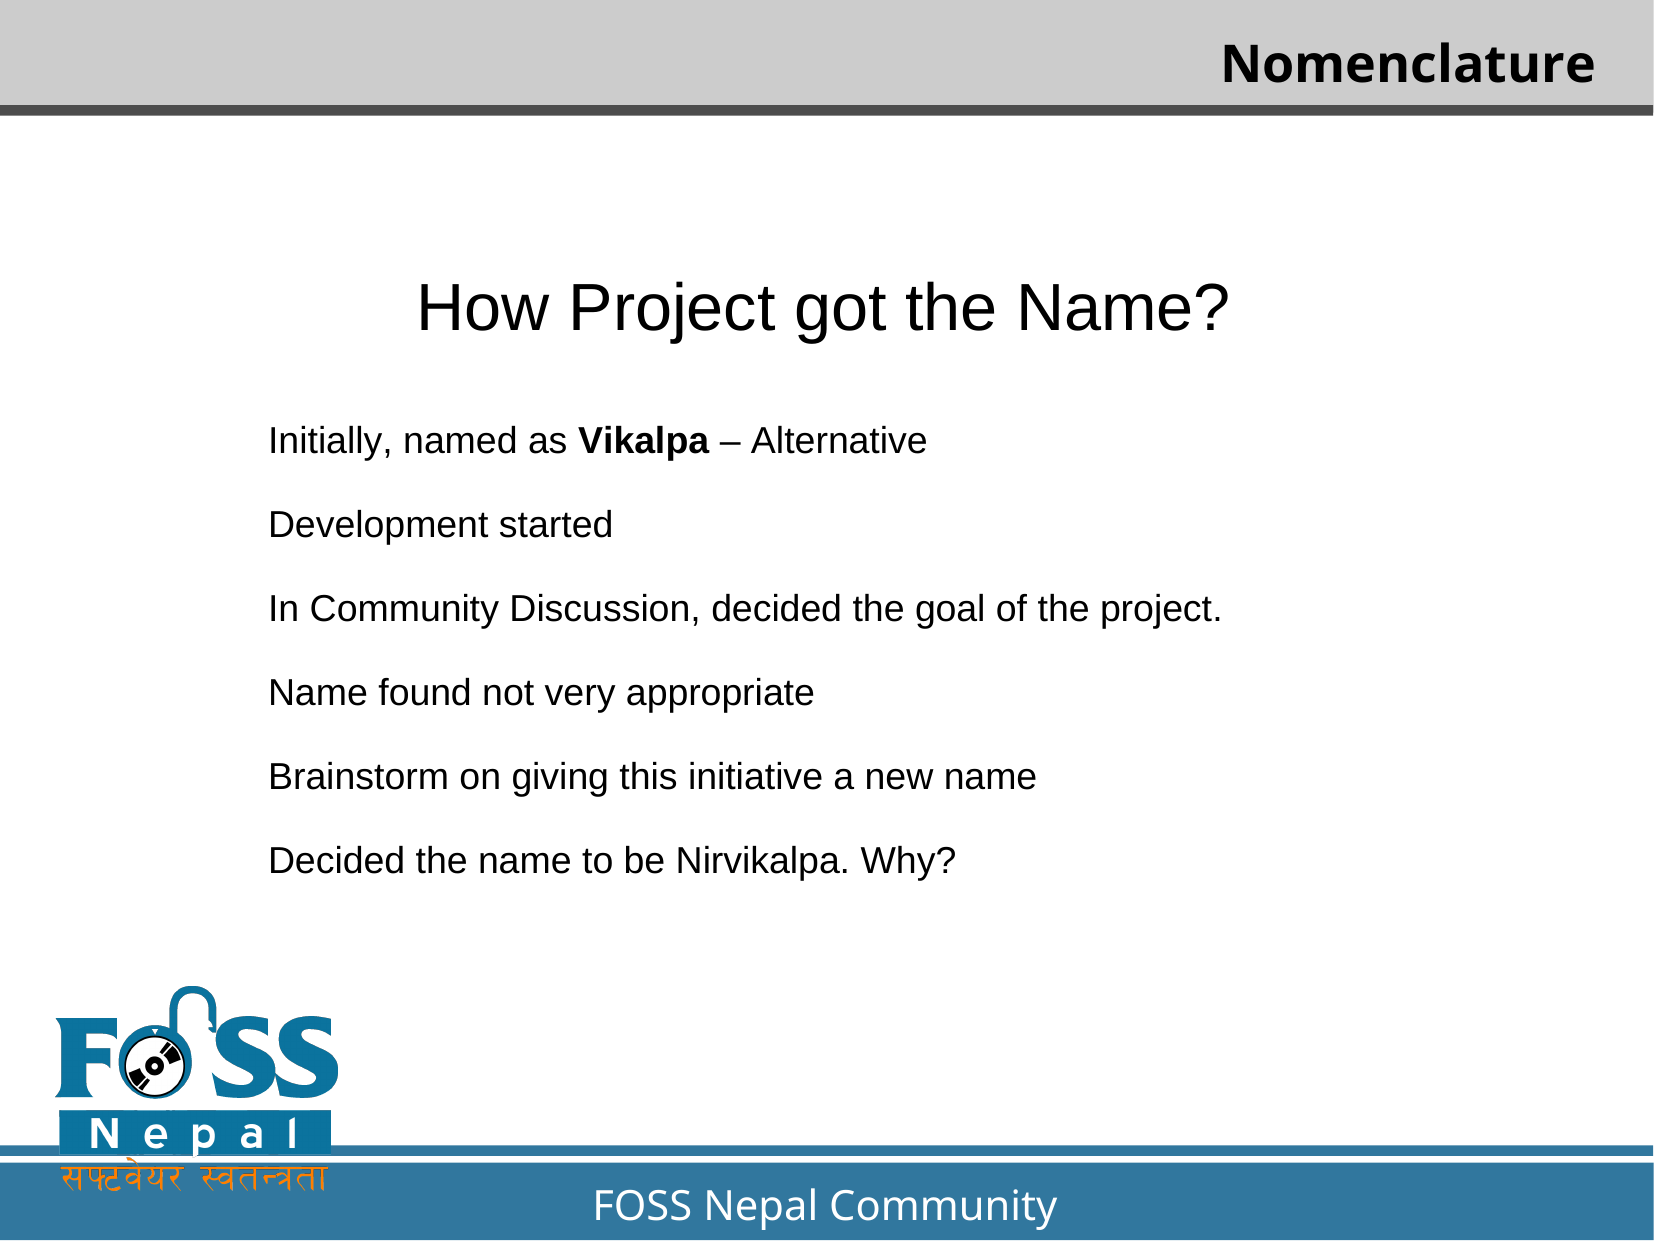

Nomenclature
How Project got the Name?
 Initially, named as Vikalpa – Alternative
 Development started
 In Community Discussion, decided the goal of the project.
 Name found not very appropriate
 Brainstorm on giving this initiative a new name
 Decided the name to be Nirvikalpa. Why?